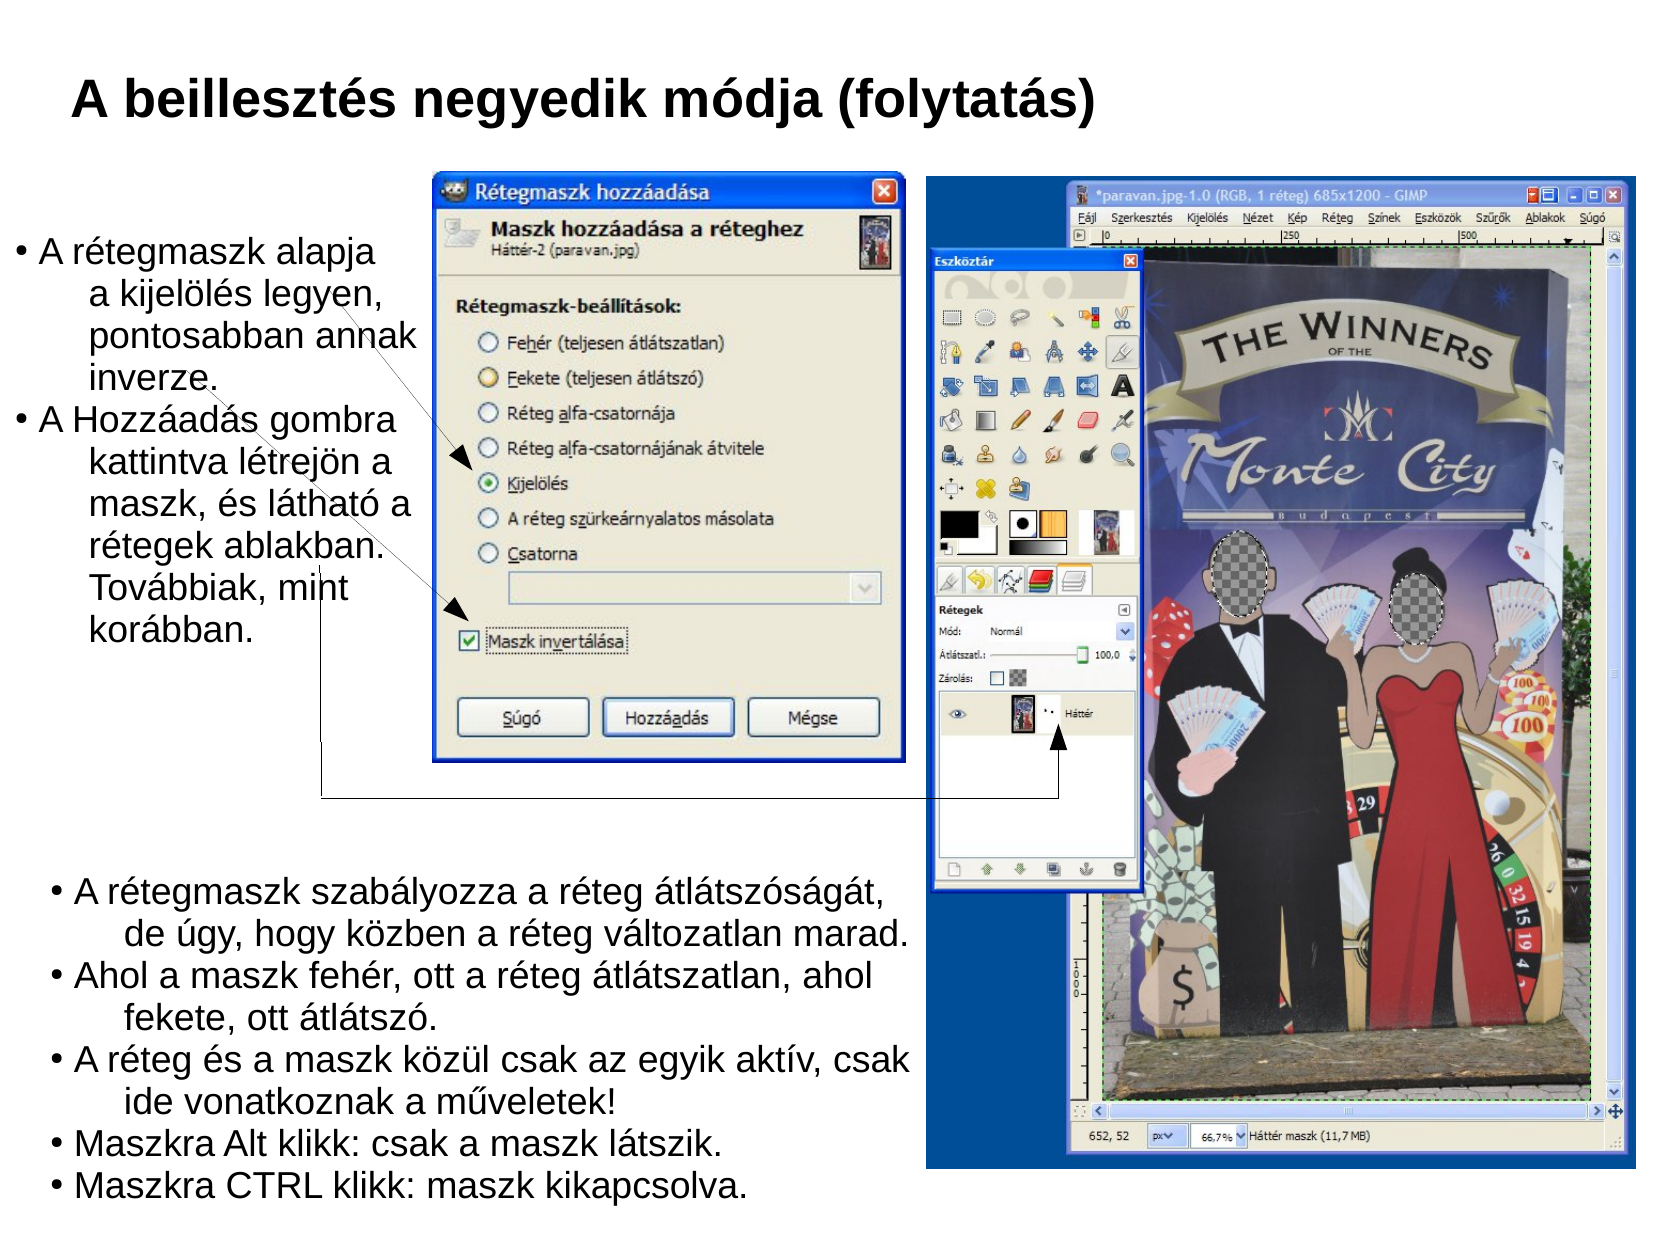

A beillesztés negyedik módja (folytatás)
 A rétegmaszk alapja
	a kijelölés legyen,
	pontosabban annak
	inverze.
 A Hozzáadás gombra
	kattintva létrejön a
	maszk, és látható a
	rétegek ablakban.
	Továbbiak, mint
	korábban.
 A rétegmaszk szabályozza a réteg átlátszóságát,
	de úgy, hogy közben a réteg változatlan marad.
 Ahol a maszk fehér, ott a réteg átlátszatlan, ahol
	fekete, ott átlátszó.
 A réteg és a maszk közül csak az egyik aktív, csak
	ide vonatkoznak a műveletek!
 Maszkra Alt klikk: csak a maszk látszik.
 Maszkra CTRL klikk: maszk kikapcsolva.